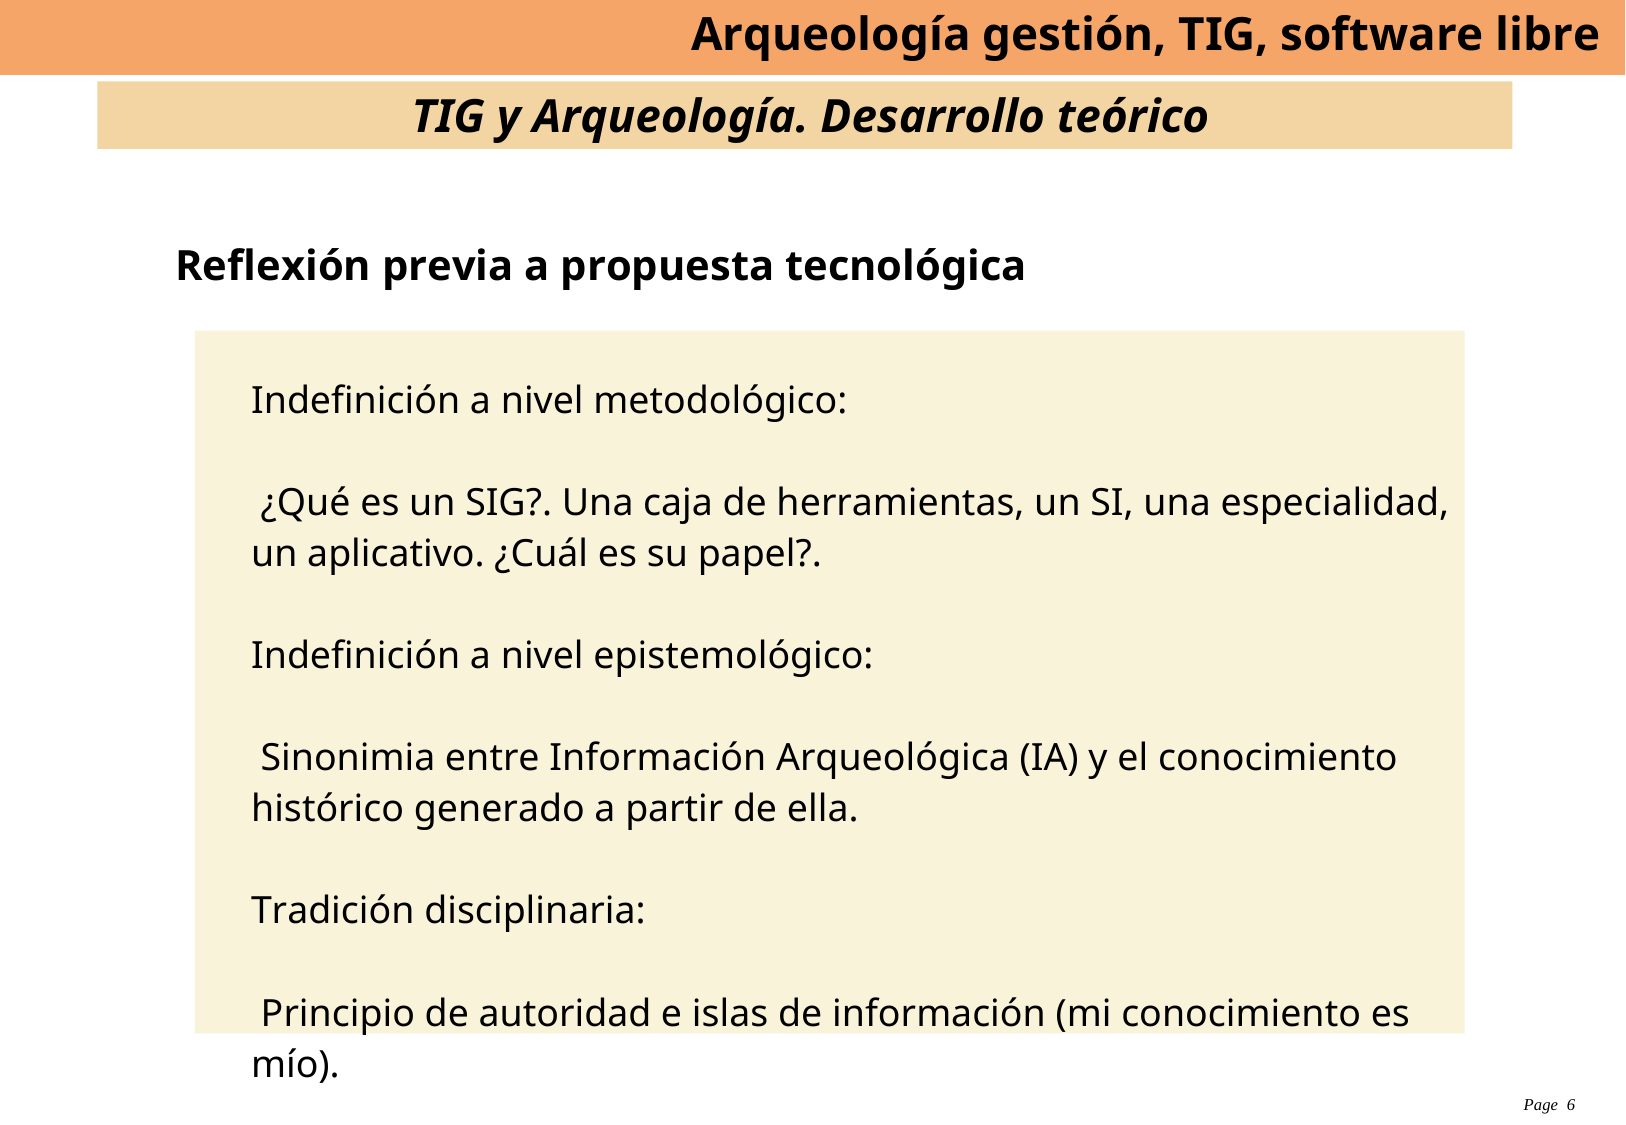

Arqueología gestión, TIG, software libre
 TIG y Arqueología. Desarrollo teórico
Reflexión previa a propuesta tecnológica
Indefinición a nivel metodológico:
 ¿Qué es un SIG?. Una caja de herramientas, un SI, una especialidad, un aplicativo. ¿Cuál es su papel?.
Indefinición a nivel epistemológico:
 Sinonimia entre Información Arqueológica (IA) y el conocimiento histórico generado a partir de ella.
Tradición disciplinaria:
 Principio de autoridad e islas de información (mi conocimiento es mío).